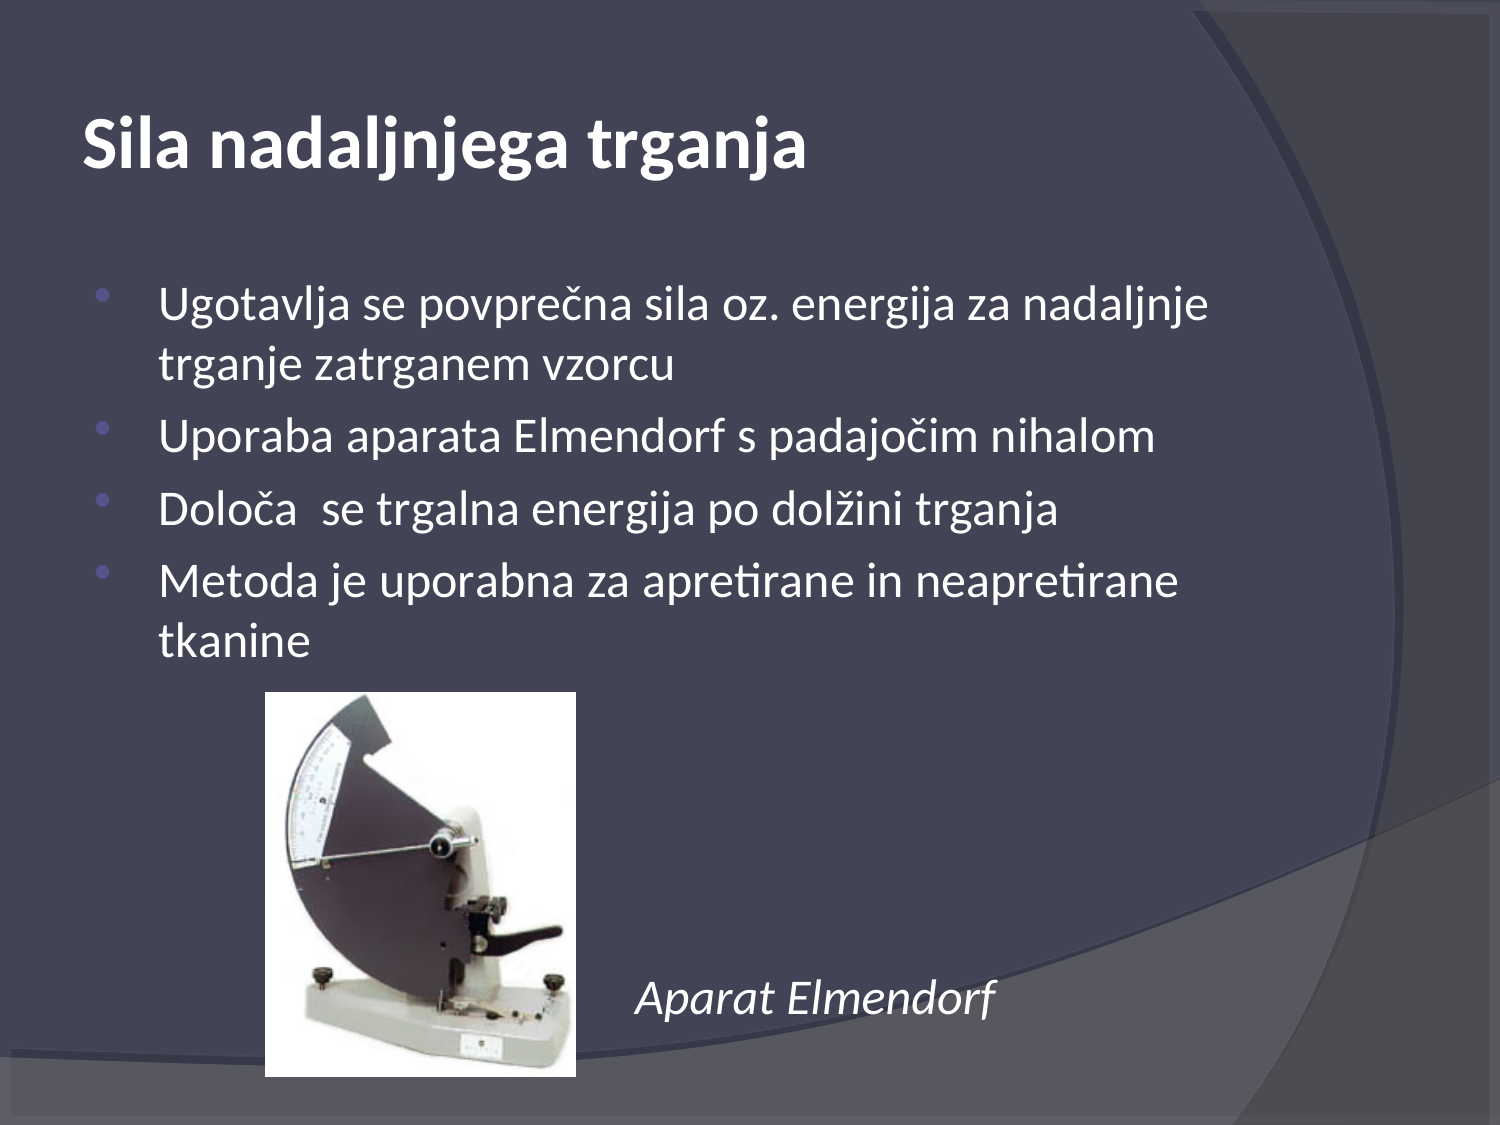

# Sila nadaljnjega trganja
Ugotavlja se povprečna sila oz. energija za nadaljnje trganje zatrganem vzorcu
Uporaba aparata Elmendorf s padajočim nihalom
Določa se trgalna energija po dolžini trganja
Metoda je uporabna za apretirane in neapretirane tkanine
Aparat Elmendorf